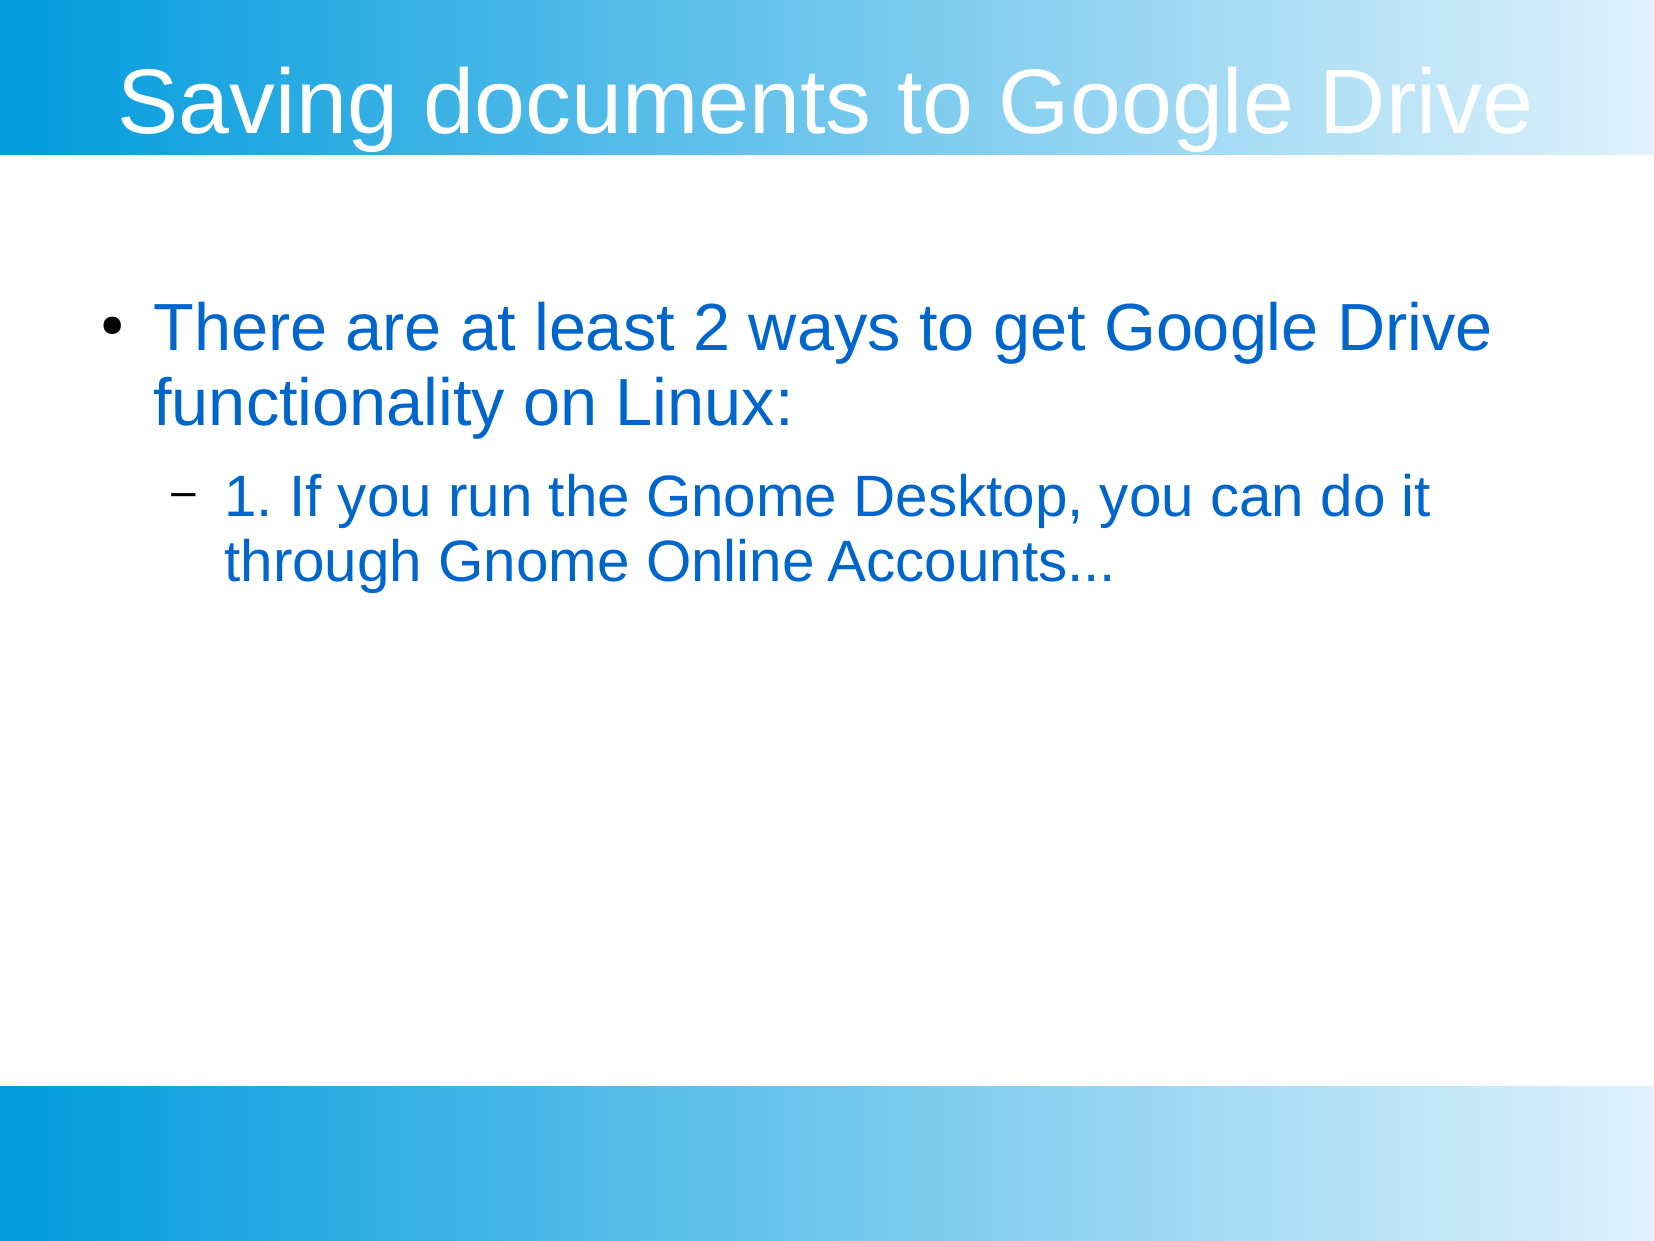

# Saving documents to Google Drive
There are at least 2 ways to get Google Drive functionality on Linux:
1. If you run the Gnome Desktop, you can do it through Gnome Online Accounts...